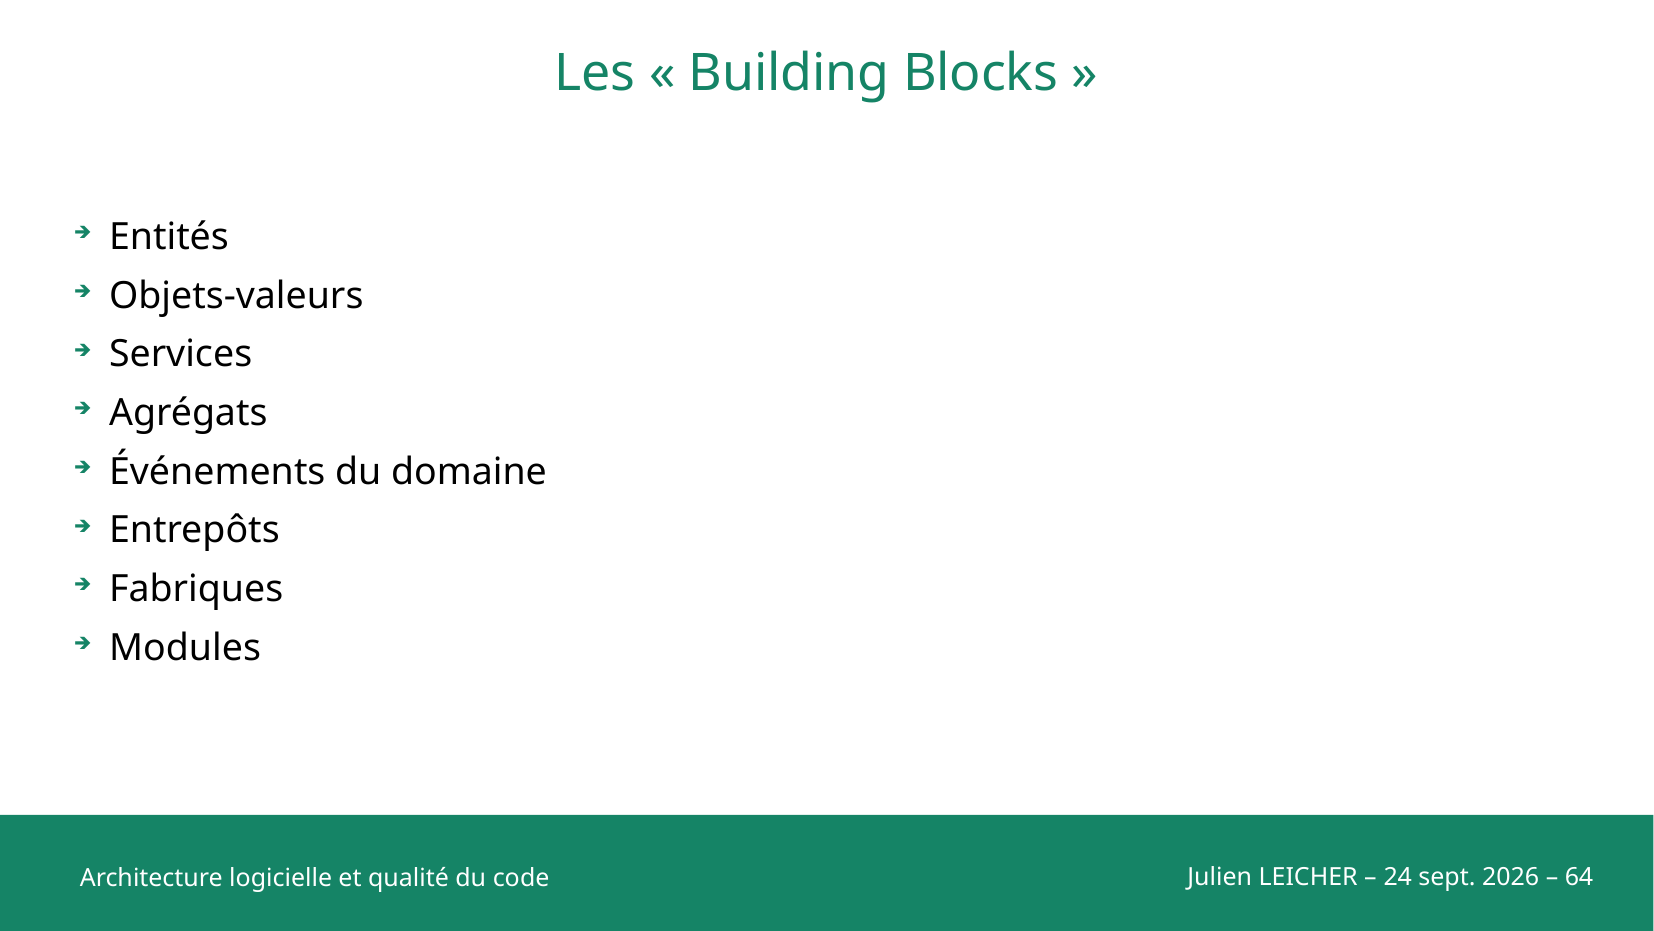

Les « Building Blocks »
Entités
Objets-valeurs
Services
Agrégats
Événements du domaine
Entrepôts
Fabriques
Modules
Julien LEICHER – –
Architecture logicielle et qualité du code